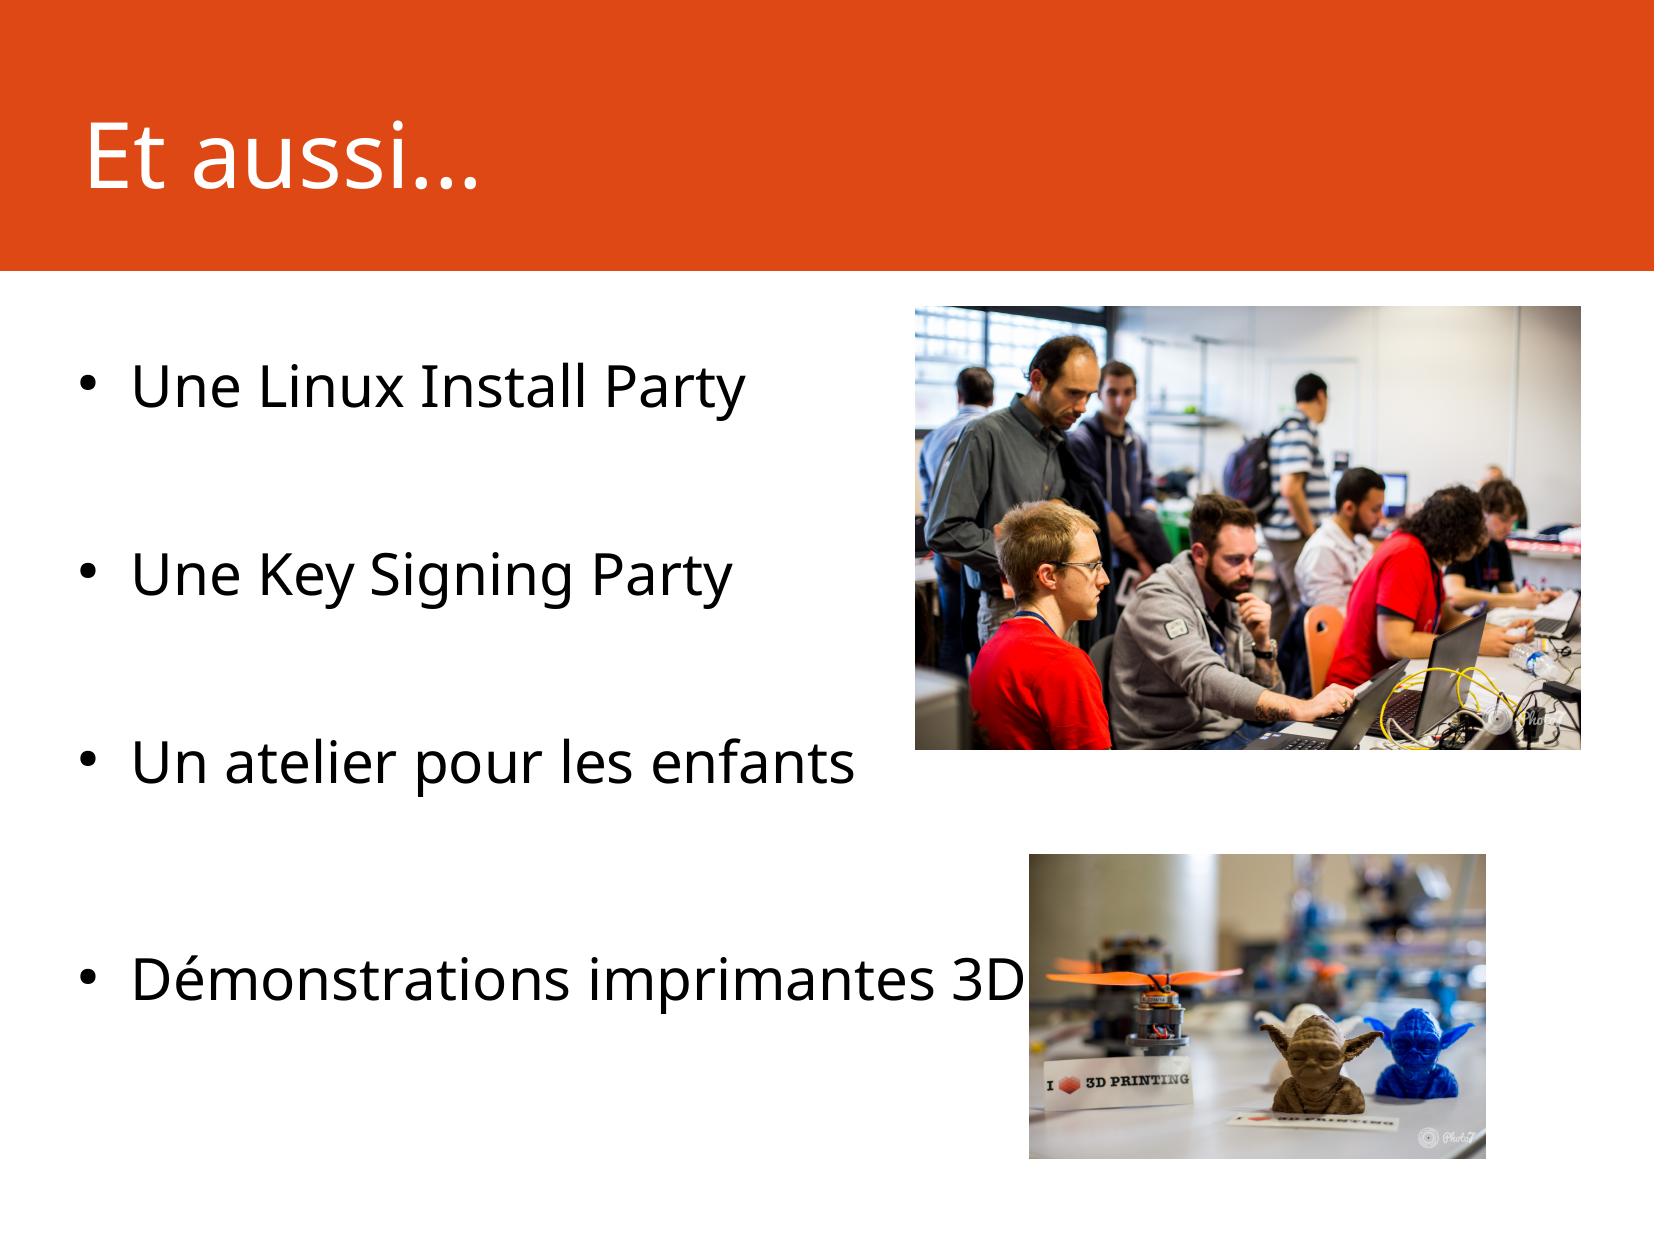

# Et aussi...
Une Linux Install Party
Une Key Signing Party
Un atelier pour les enfants
Démonstrations imprimantes 3D